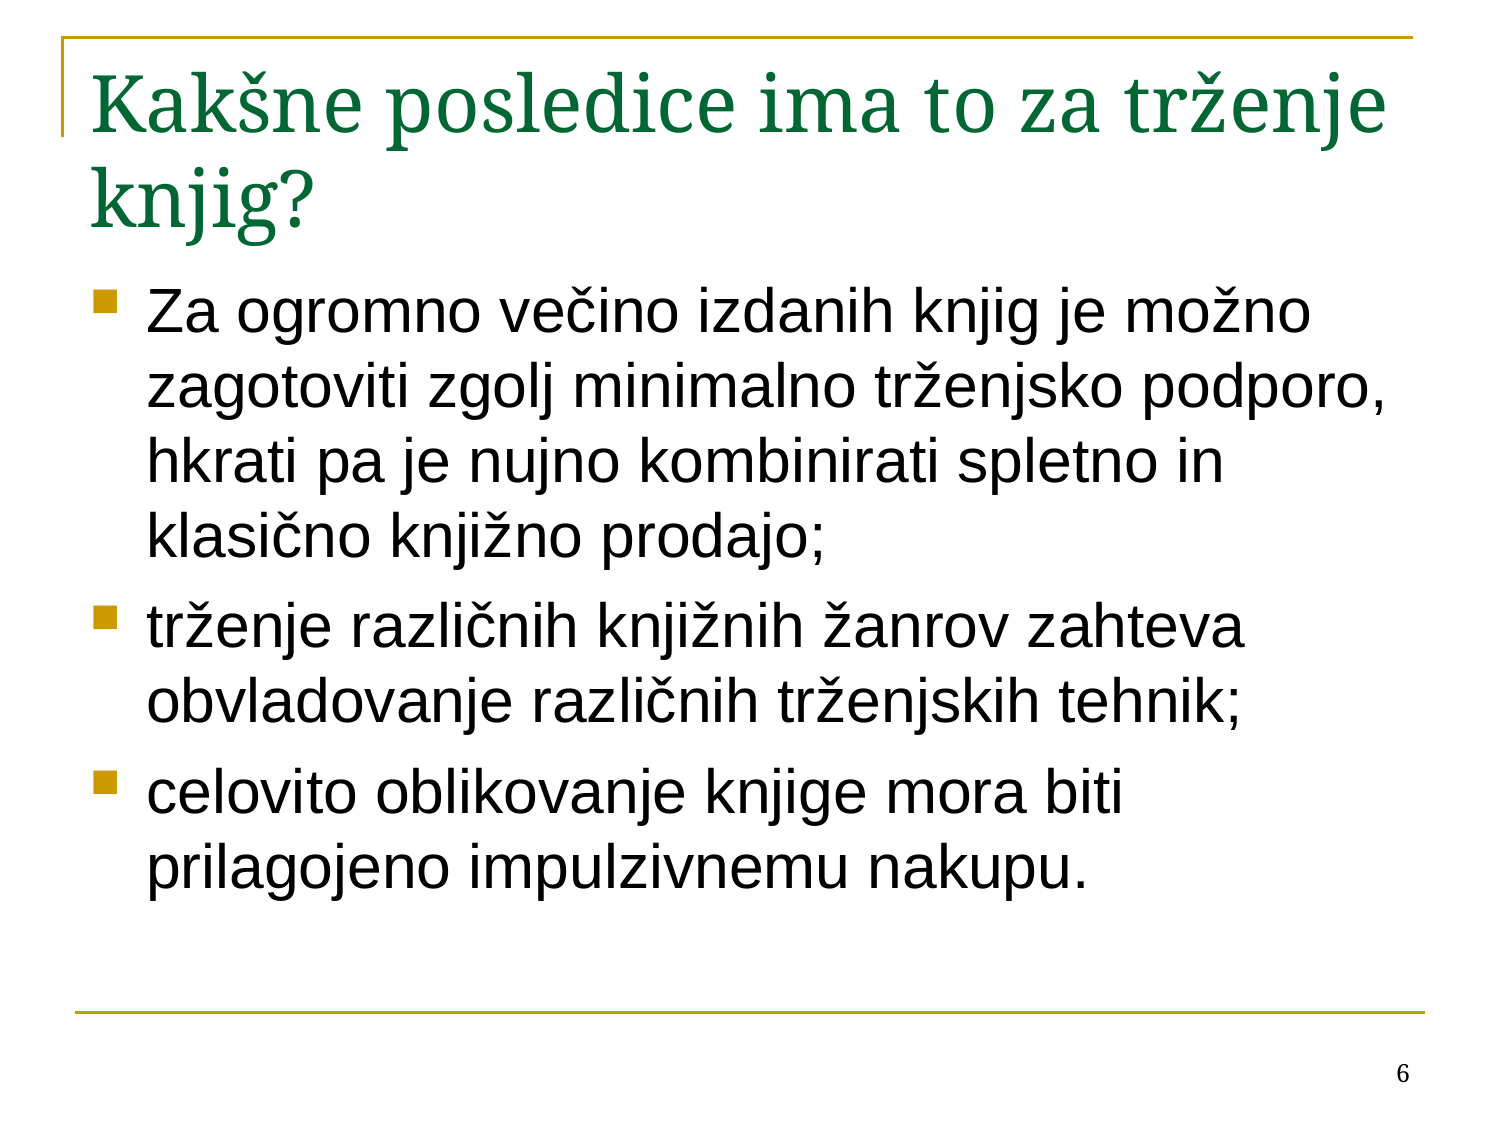

# Kakšne posledice ima to za trženje knjig?
Za ogromno večino izdanih knjig je možno zagotoviti zgolj minimalno trženjsko podporo, hkrati pa je nujno kombinirati spletno in klasično knjižno prodajo;
trženje različnih knjižnih žanrov zahteva obvladovanje različnih trženjskih tehnik;
celovito oblikovanje knjige mora biti prilagojeno impulzivnemu nakupu.